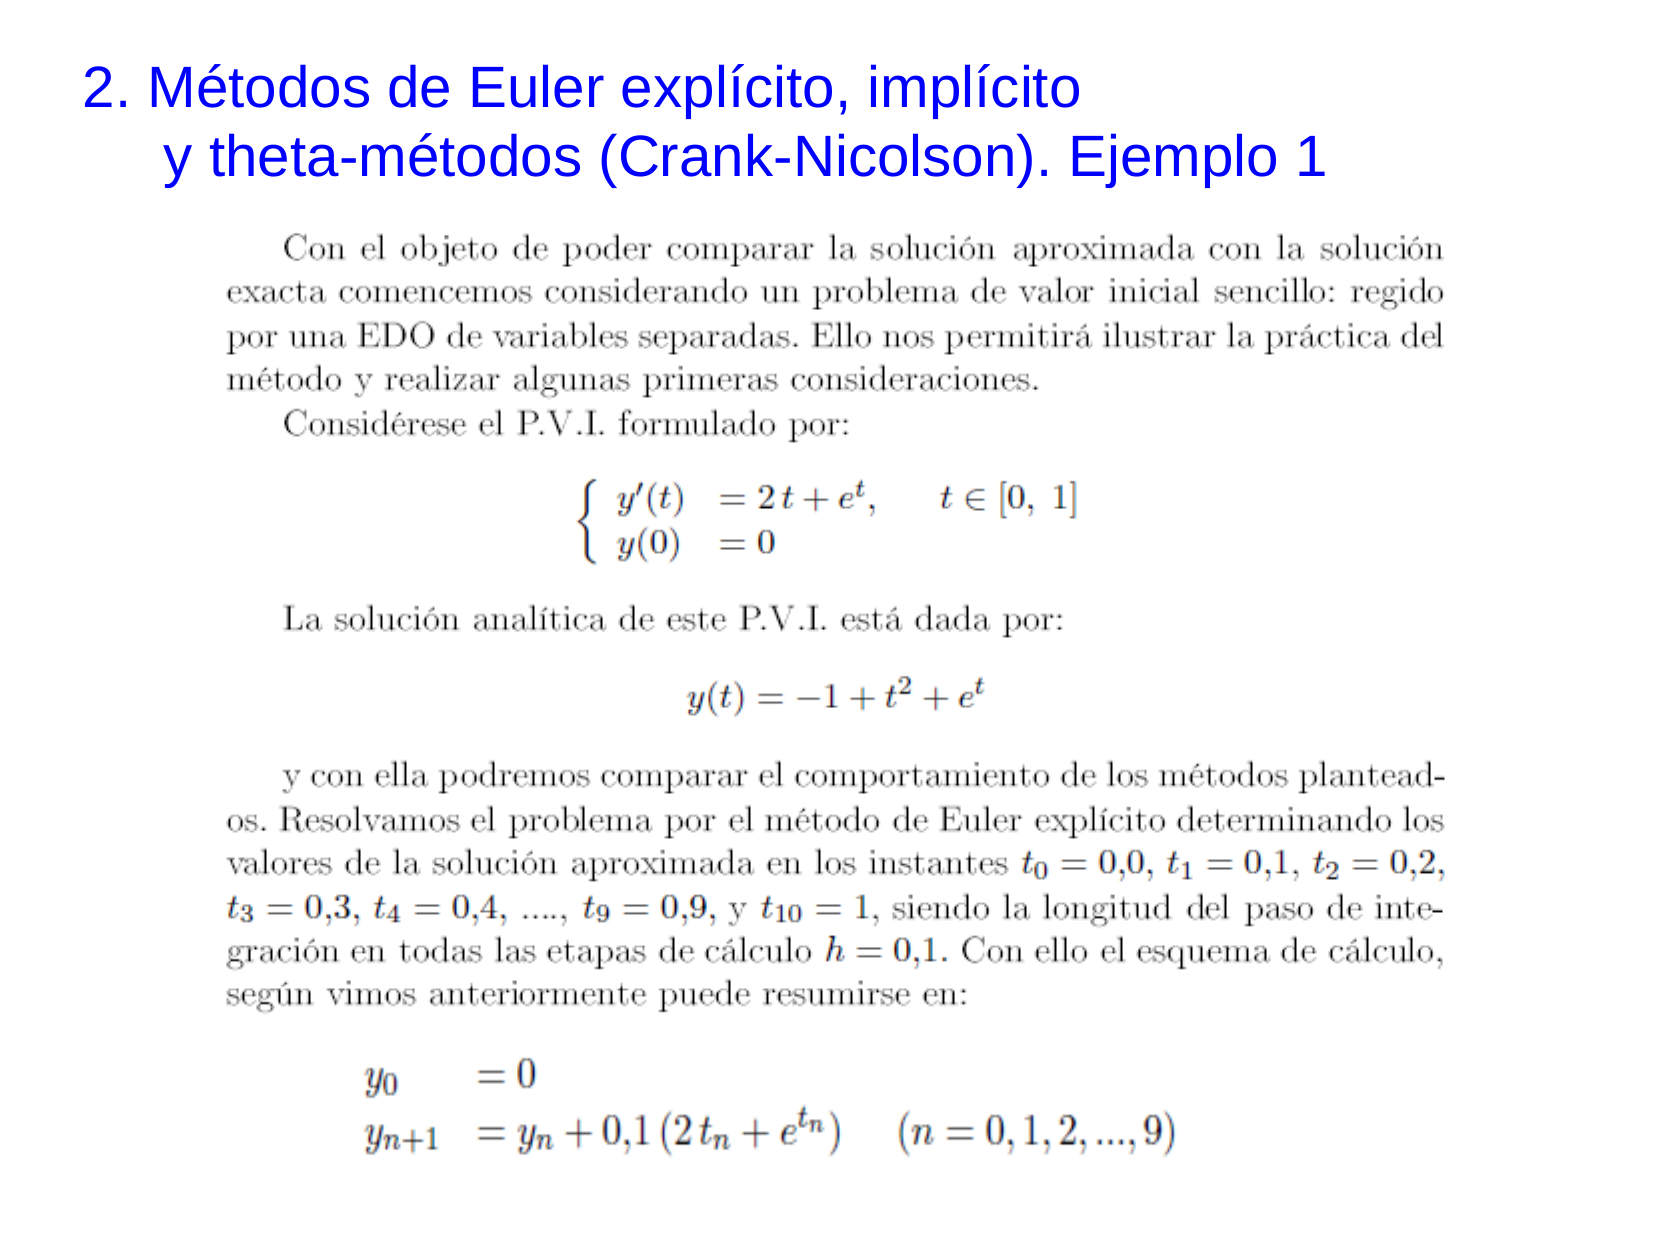

# 2. Métodos de Euler explícito, implícito
 y theta-métodos (Crank-Nicolson). Ejemplo 1